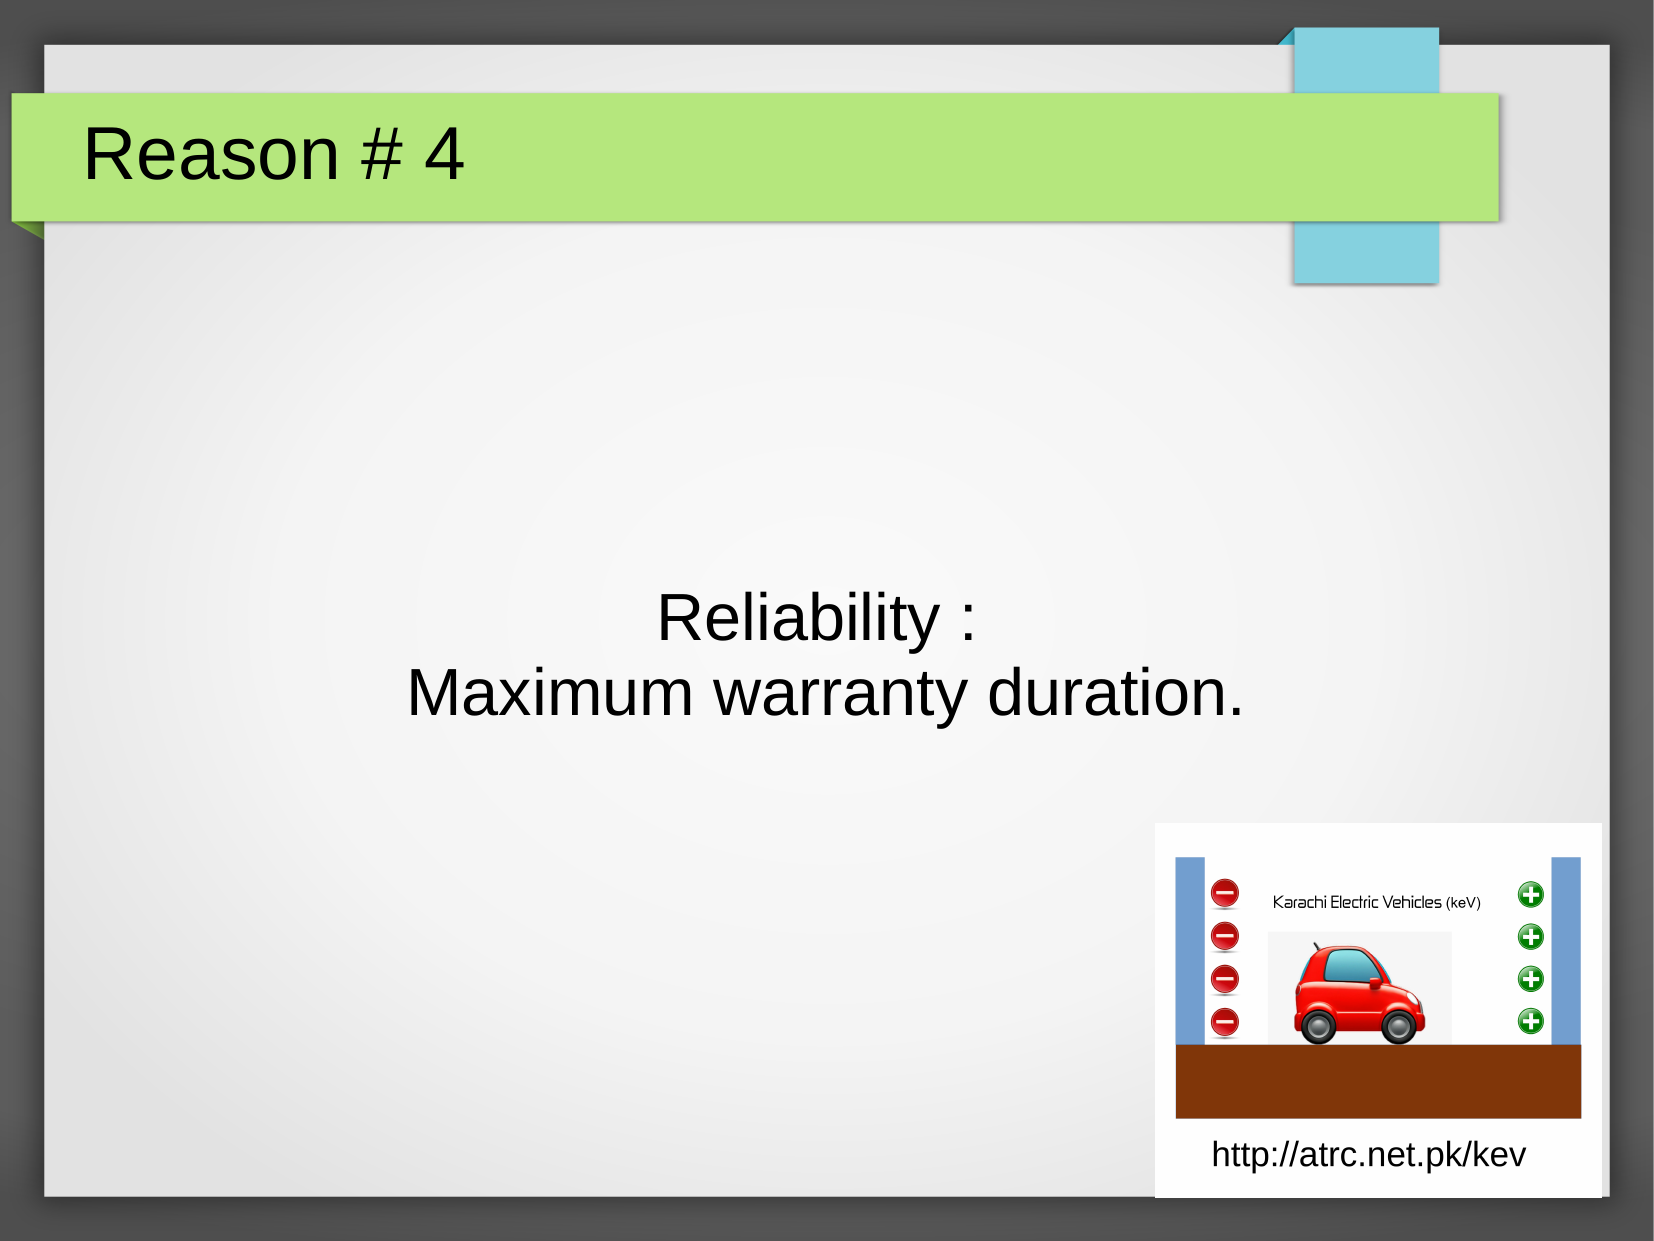

# Reason # 4
Reliability :
Maximum warranty duration.